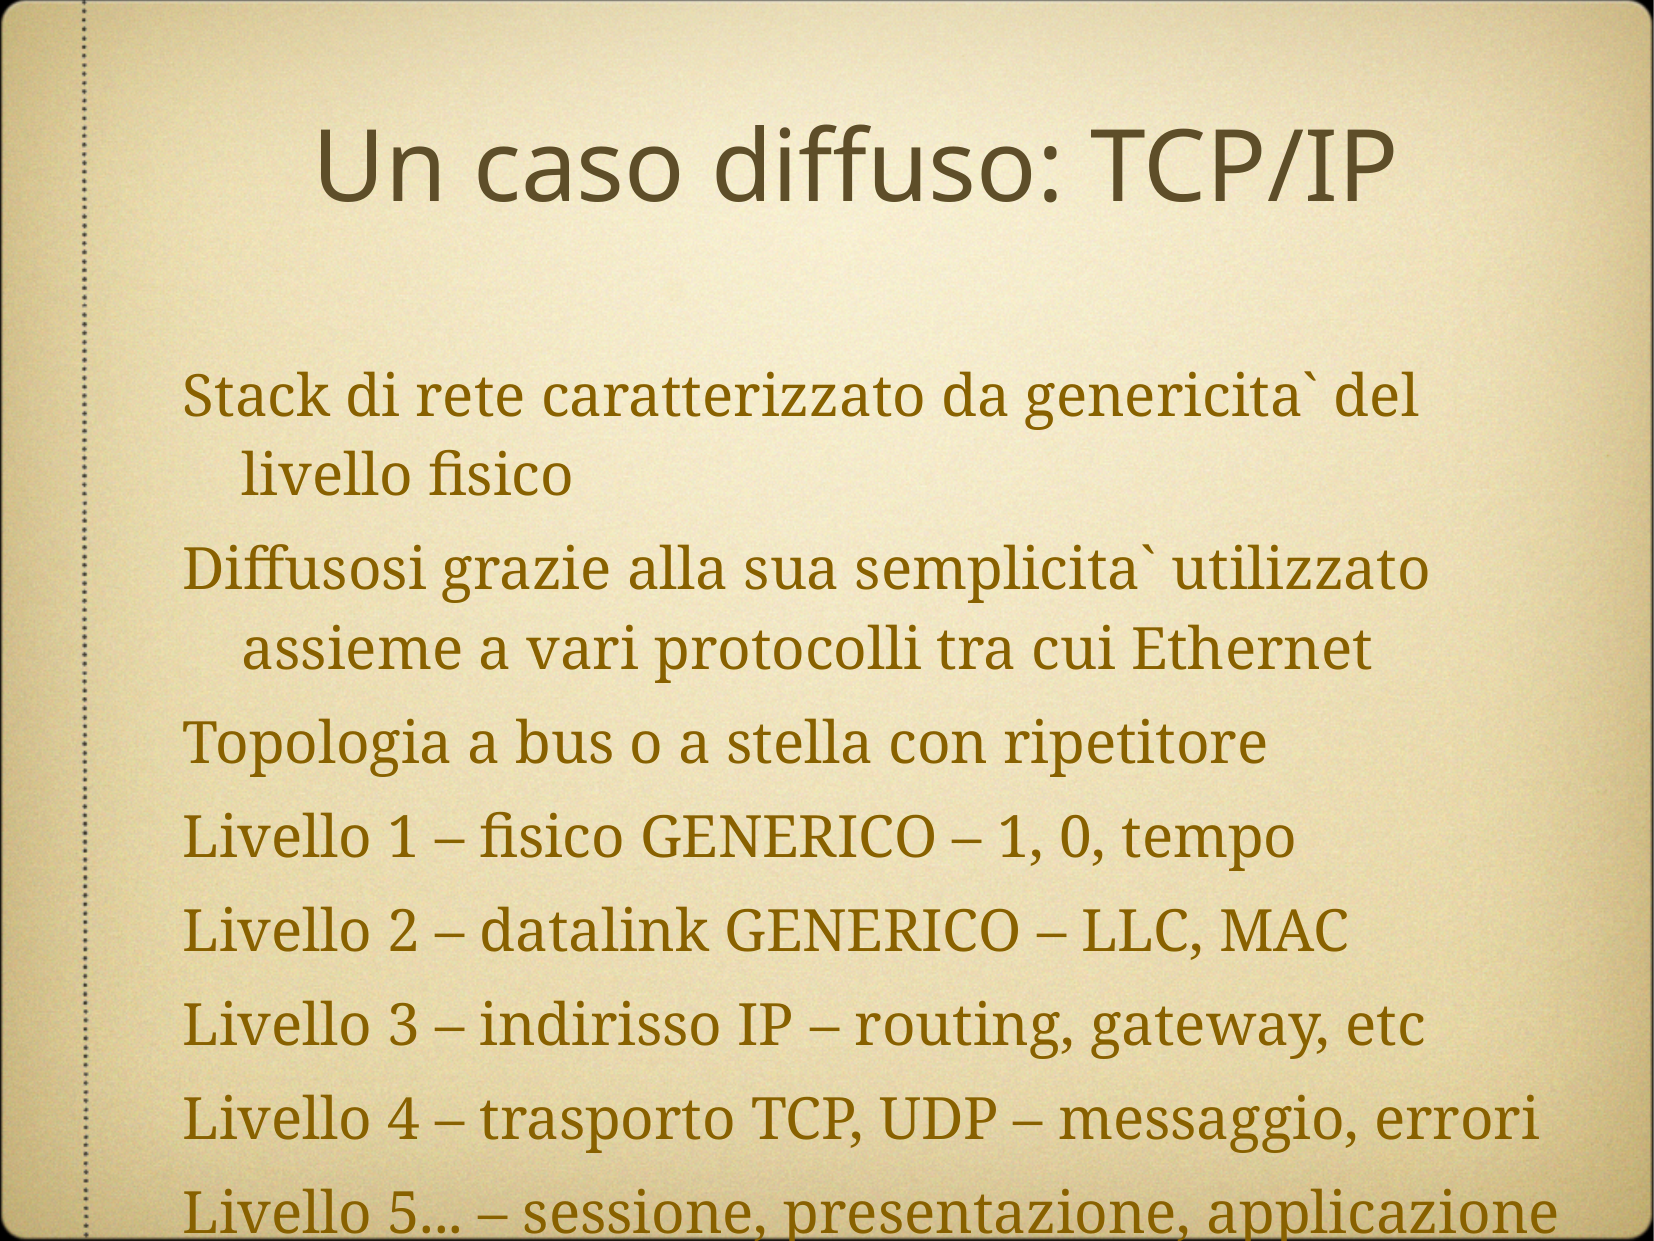

Un caso diffuso: TCP/IP
# Stack di rete caratterizzato da genericita` del livello fisico
Diffusosi grazie alla sua semplicita` utilizzato assieme a vari protocolli tra cui Ethernet
Topologia a bus o a stella con ripetitore
Livello 1 – fisico GENERICO – 1, 0, tempo
Livello 2 – datalink GENERICO – LLC, MAC
Livello 3 – indirisso IP – routing, gateway, etc
Livello 4 – trasporto TCP, UDP – messaggio, errori
Livello 5... – sessione, presentazione, applicazione